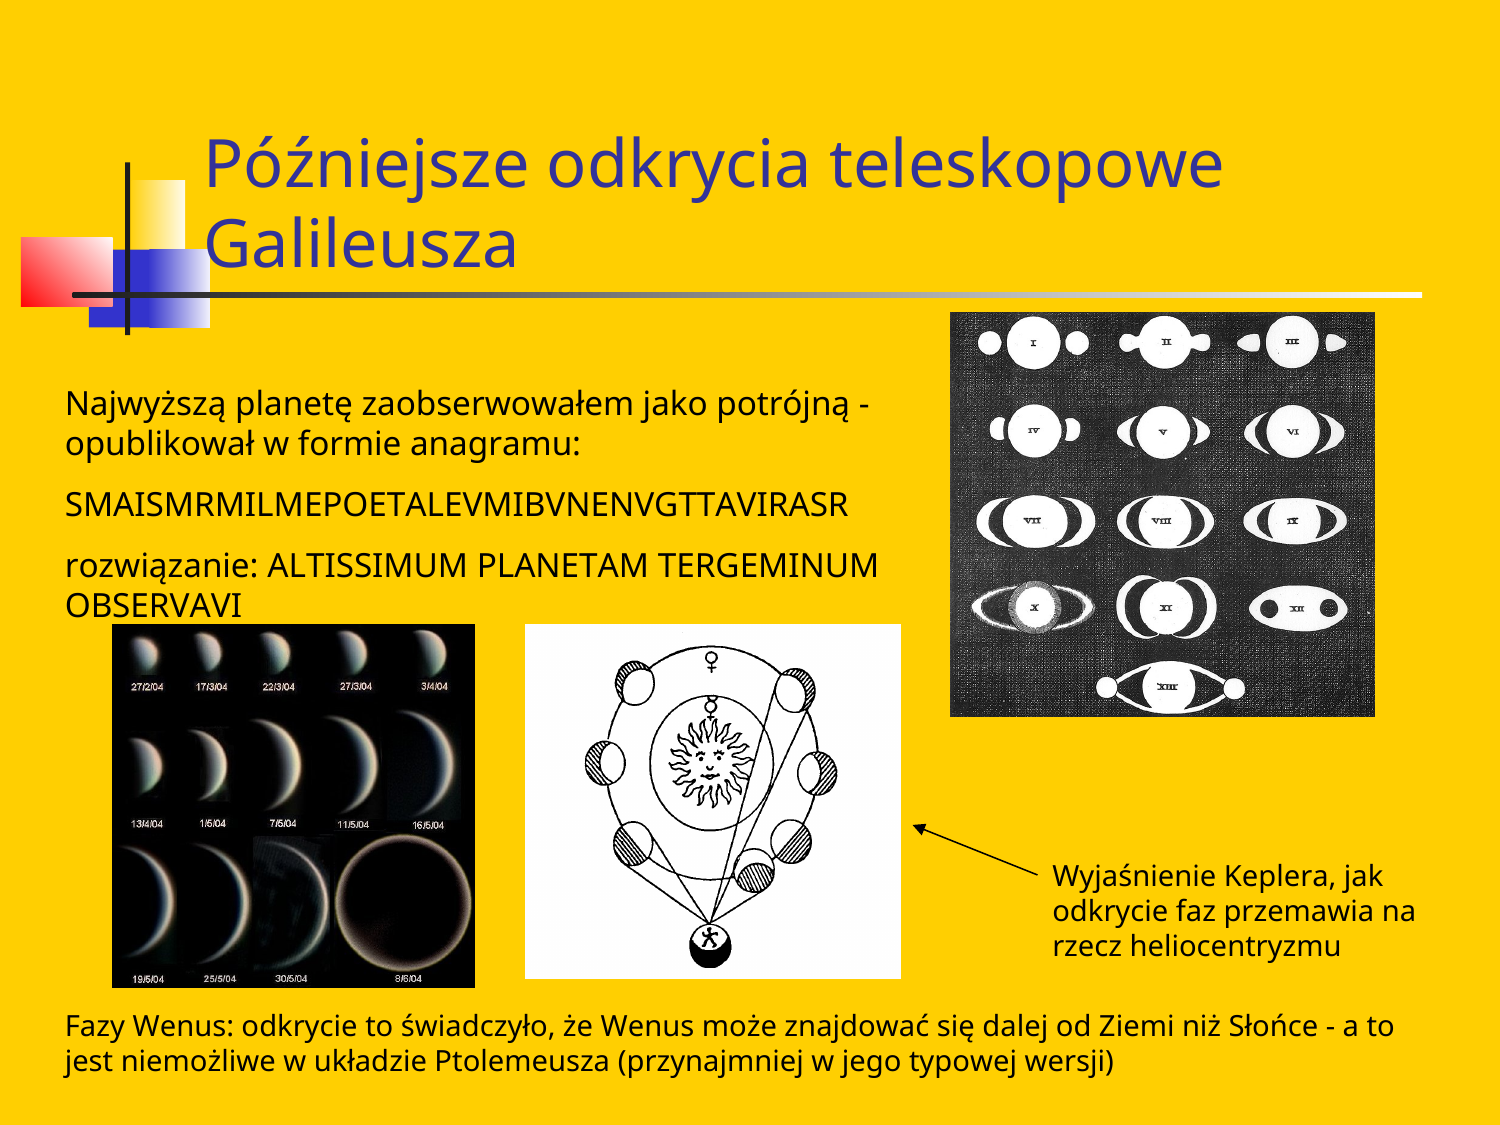

# Późniejsze odkrycia teleskopowe Galileusza
Najwyższą planetę zaobserwowałem jako potrójną - opublikował w formie anagramu:
SMAISMRMILMEPOETALEVMIBVNENVGTTAVIRASR
rozwiązanie: ALTISSIMUM PLANETAM TERGEMINUM OBSERVAVI
Wyjaśnienie Keplera, jak odkrycie faz przemawia na rzecz heliocentryzmu
Fazy Wenus: odkrycie to świadczyło, że Wenus może znajdować się dalej od Ziemi niż Słońce - a to jest niemożliwe w układzie Ptolemeusza (przynajmniej w jego typowej wersji)